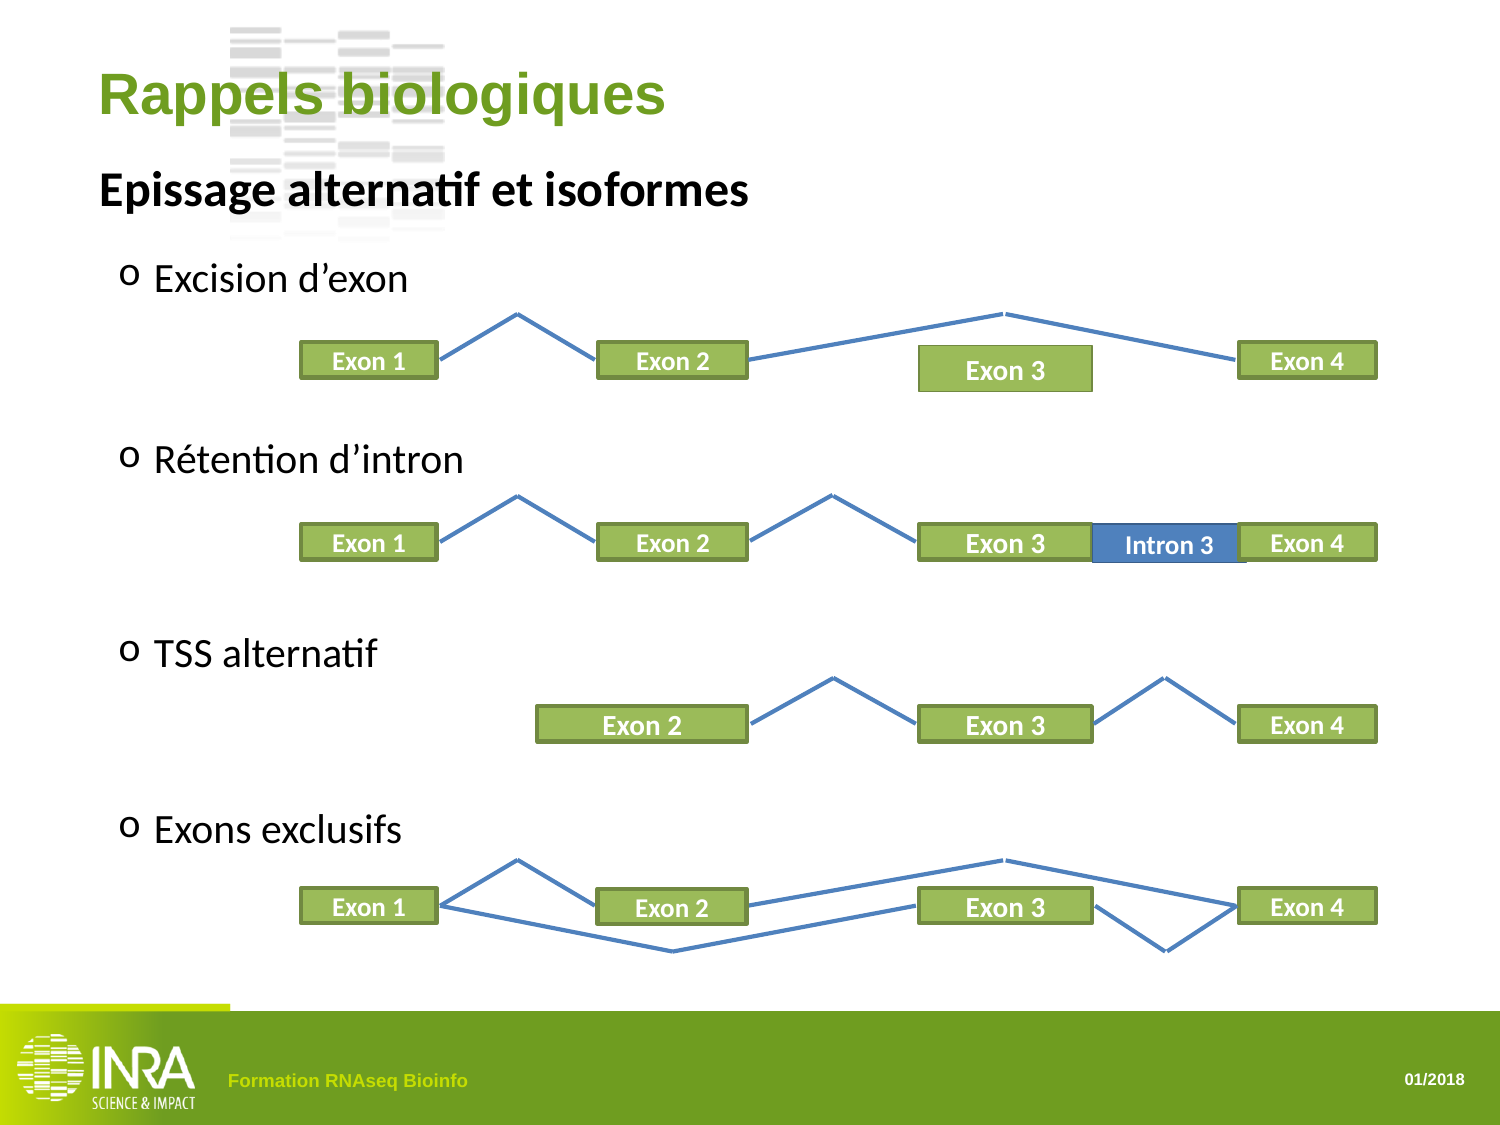

Rappels biologiques
Epissage alternatif et isoformes
Excision d’exon
Exon 1
Exon 2
Exon 4
Exon 3
Rétention d’intron
Exon 1
Exon 2
Exon 3
Intron 3
Exon 4
TSS alternatif
Exon 2
Exon 3
Exon 4
Exons exclusifs
Exon 3
Exon 1
Exon 3
Exon 4
Exon 2